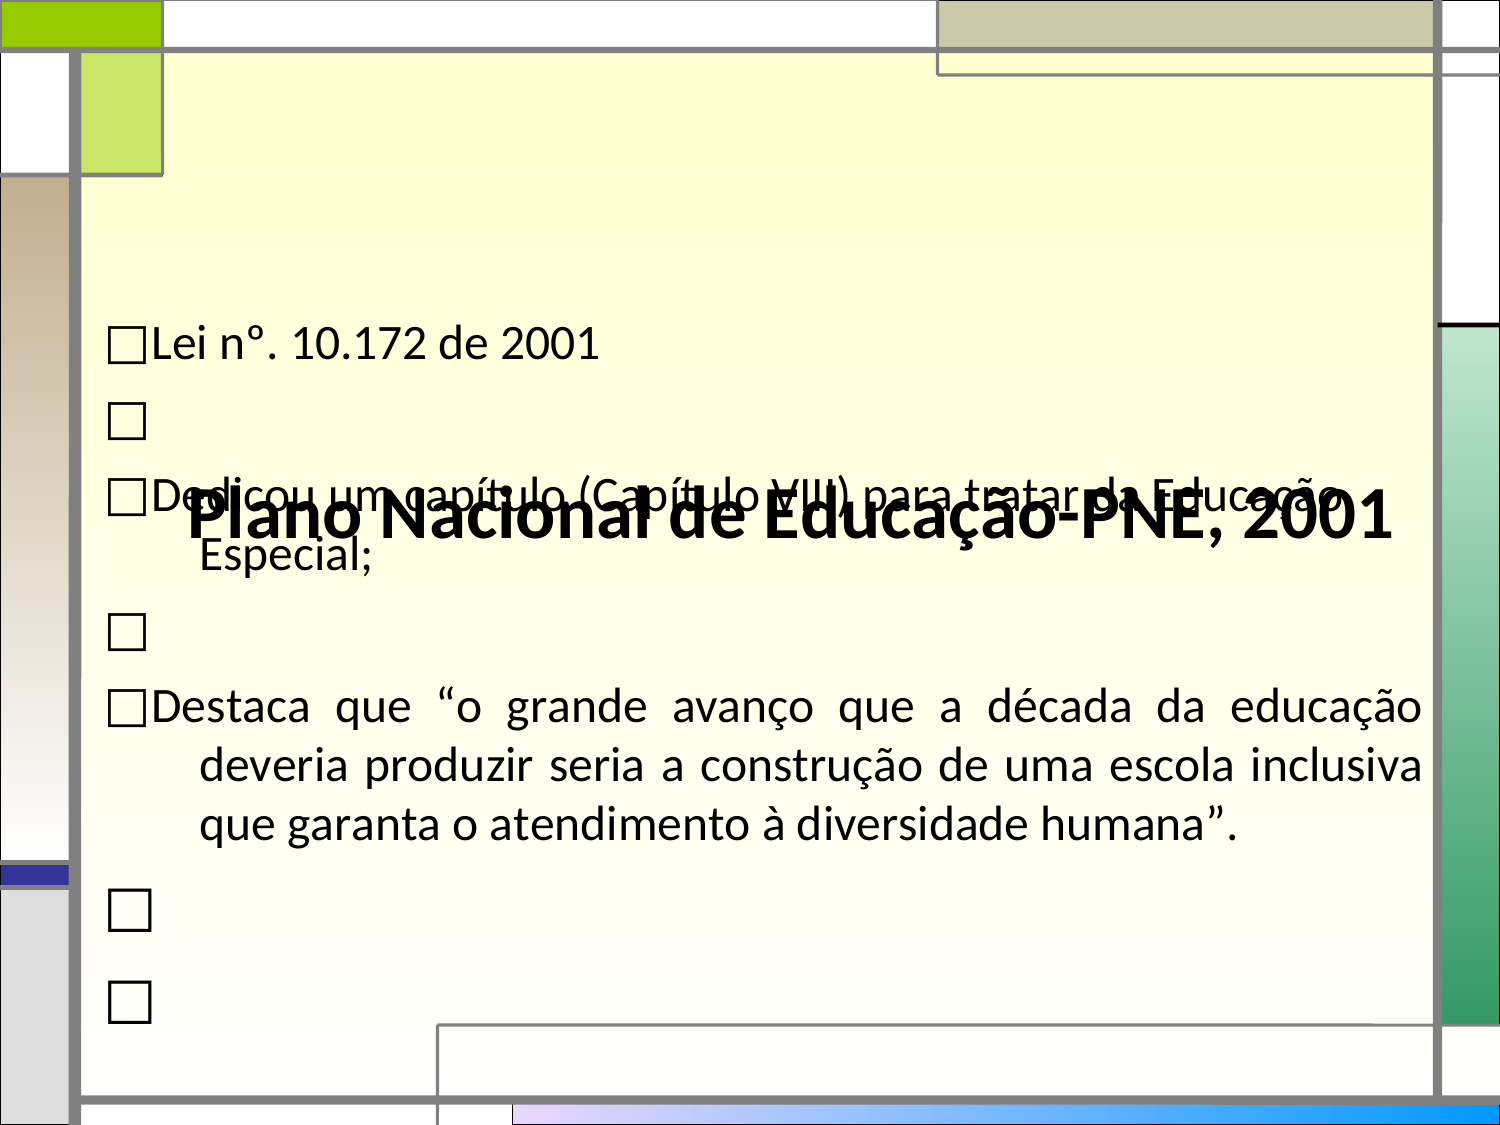

# Plano Nacional de Educação-PNE, 2001
Lei nº. 10.172 de 2001
Dedicou um capítulo (Capítulo VIII) para tratar da Educação Especial;
Destaca que “o grande avanço que a década da educação deveria produzir seria a construção de uma escola inclusiva que garanta o atendimento à diversidade humana”.